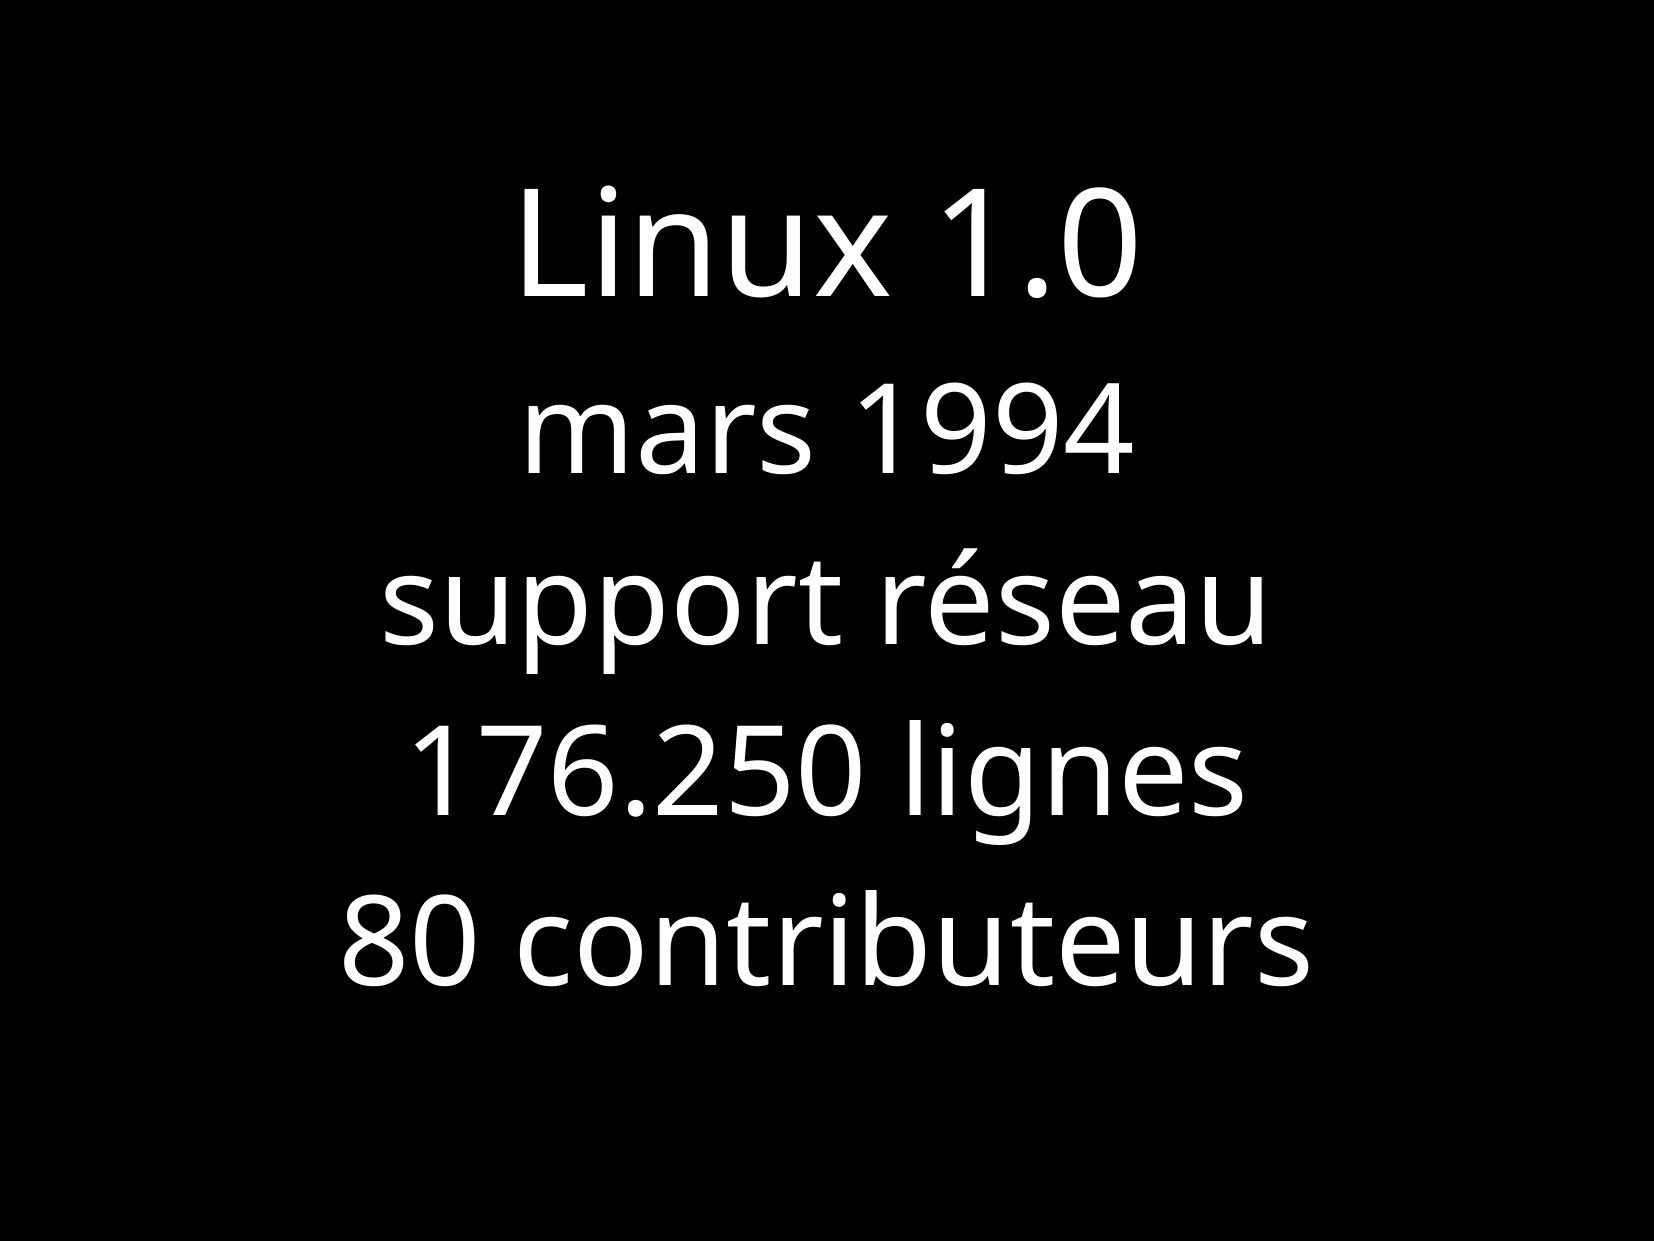

# Linux 1.0
mars 1994
support réseau
176.250 lignes
80 contributeurs